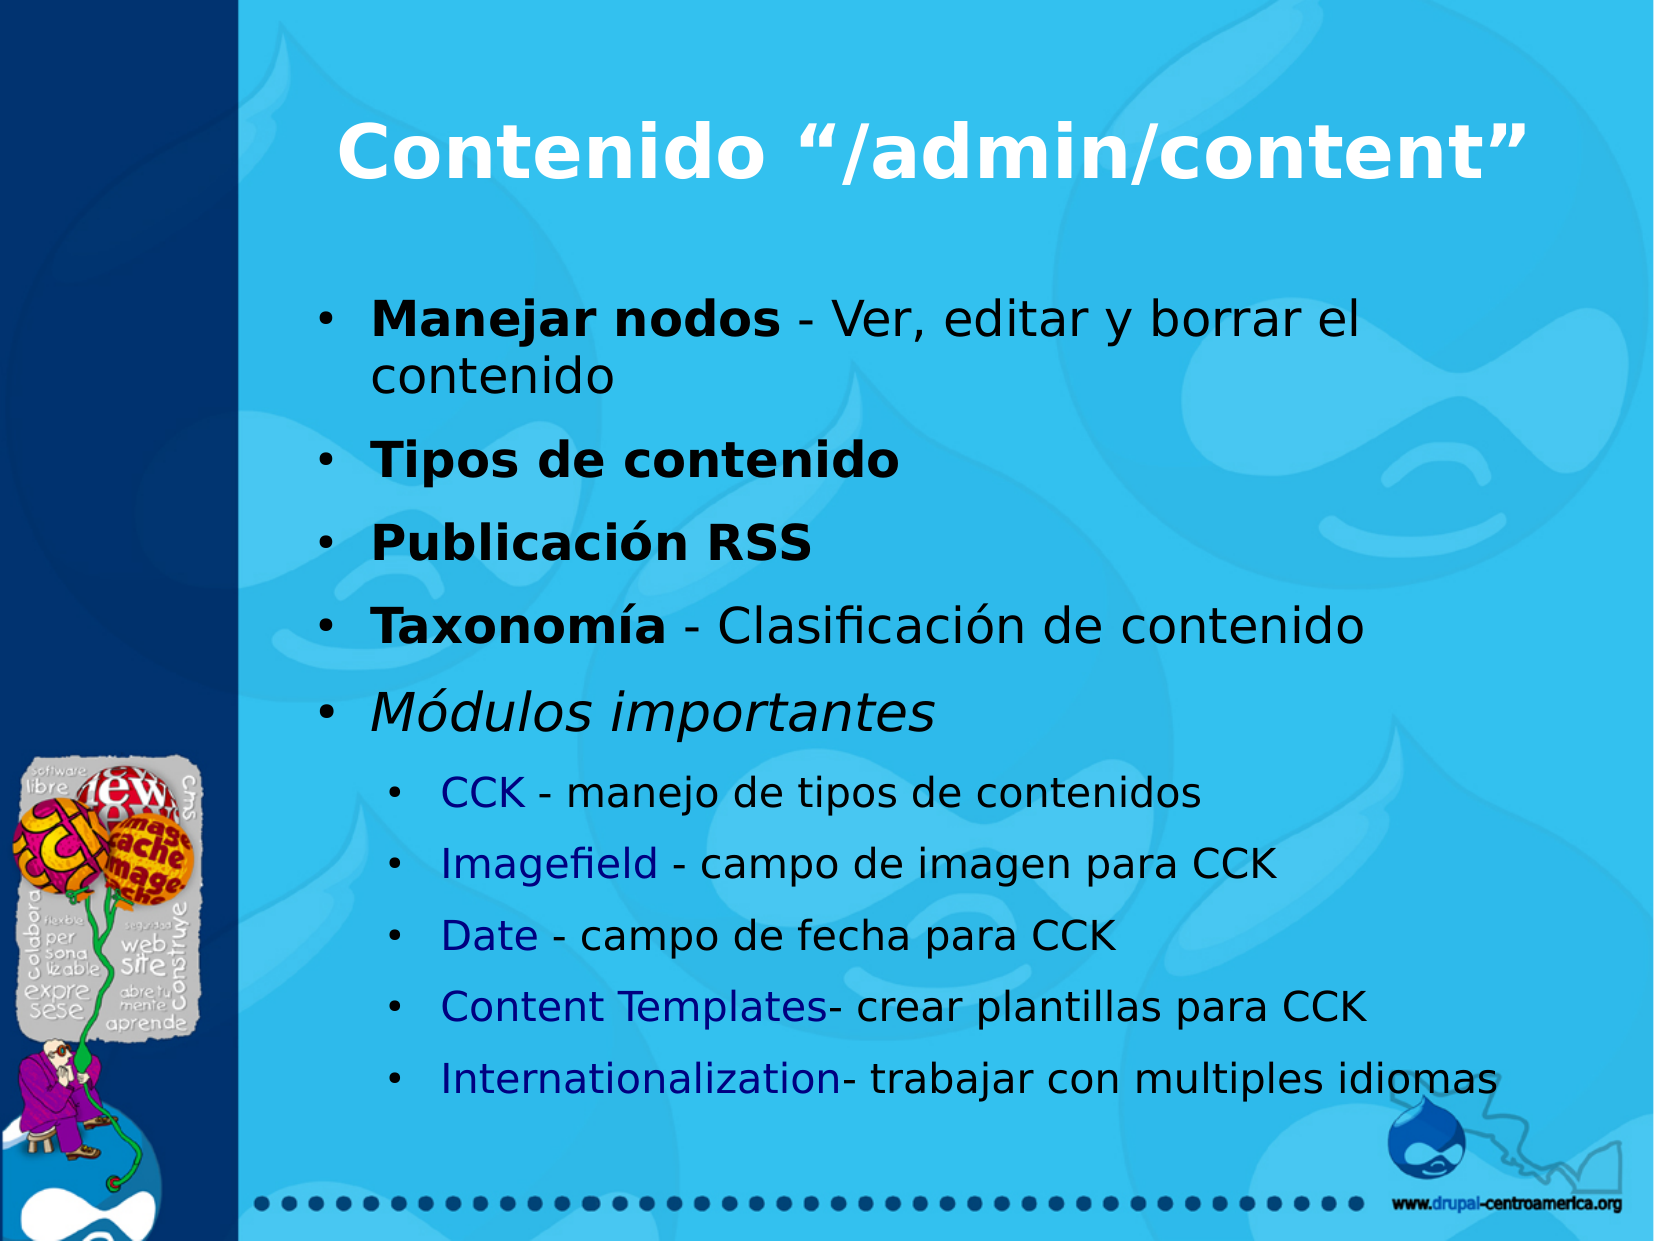

# Contenido “/admin/content”
Manejar nodos - Ver, editar y borrar el contenido
Tipos de contenido
Publicación RSS
Taxonomía - Clasificación de contenido
Módulos importantes
CCK - manejo de tipos de contenidos
Imagefield - campo de imagen para CCK
Date - campo de fecha para CCK
Content Templates- crear plantillas para CCK
Internationalization- trabajar con multiples idiomas